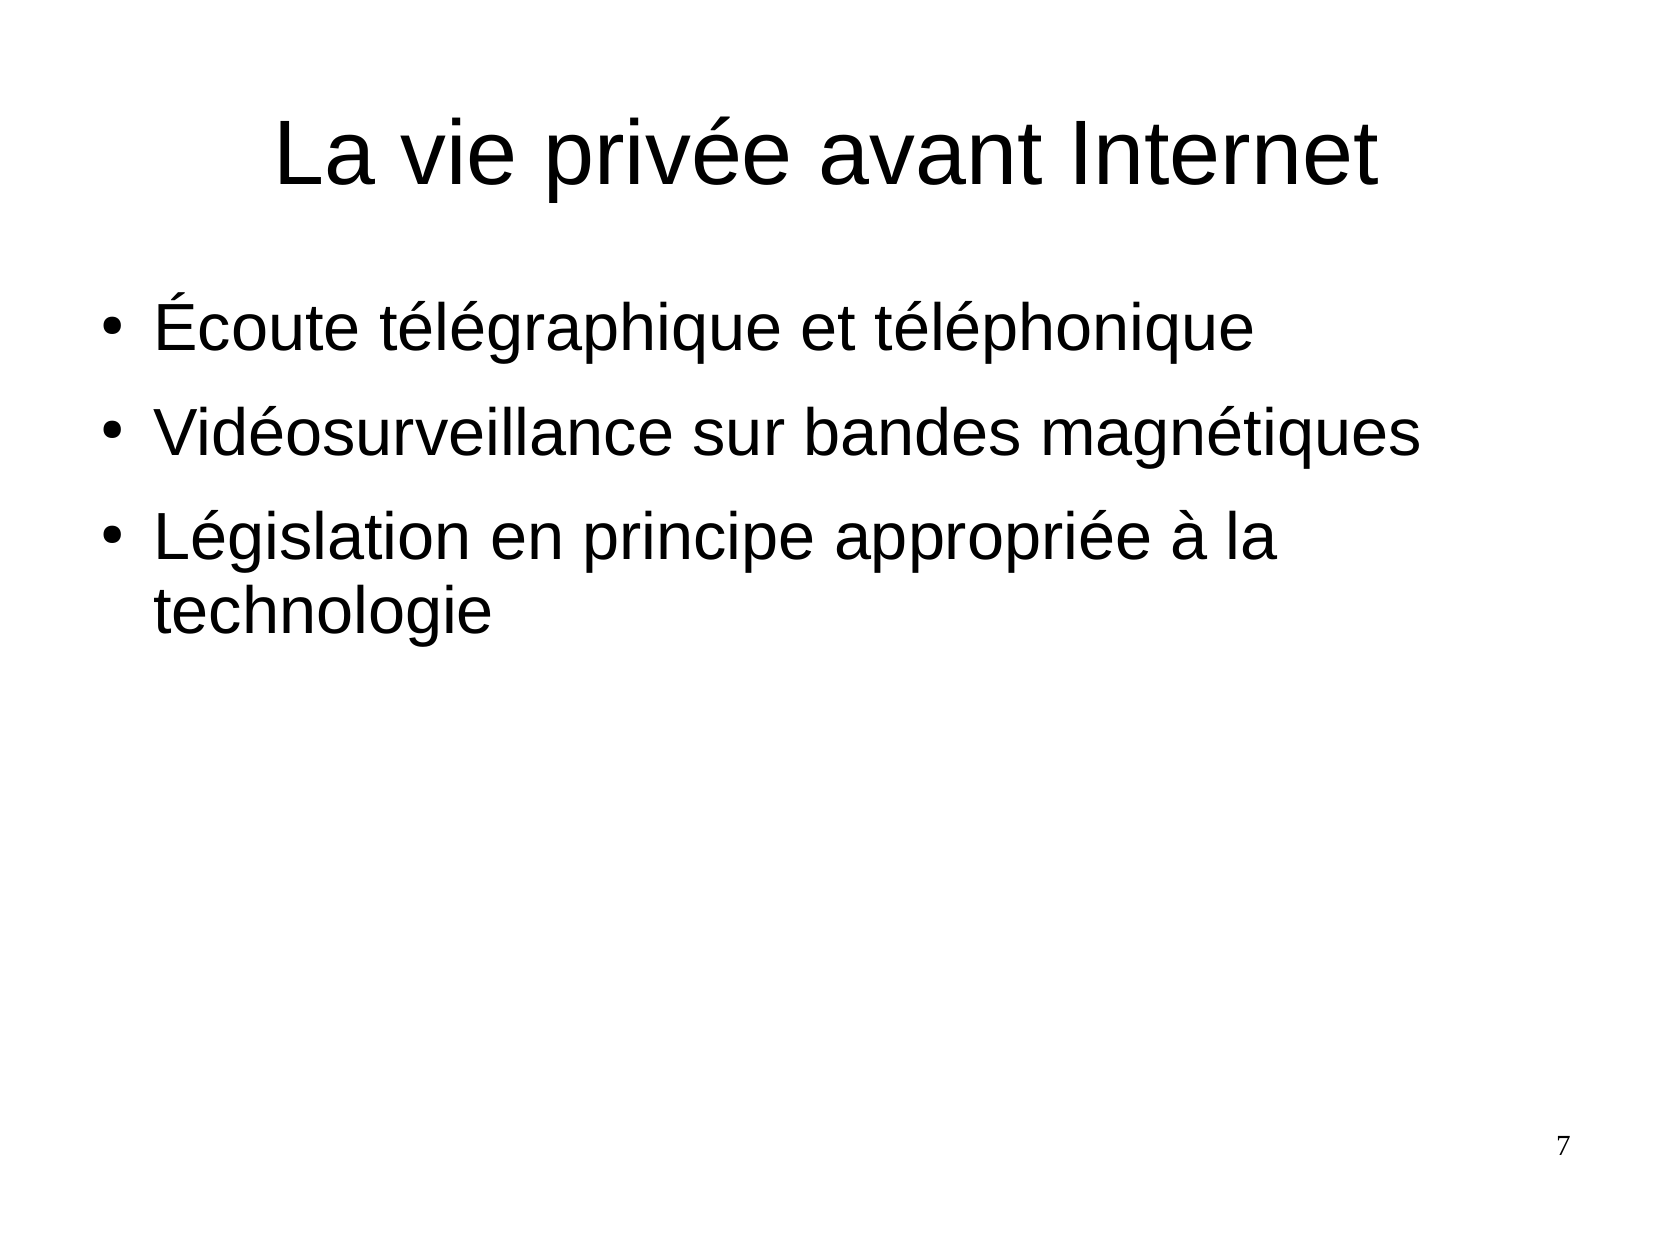

# La vie privée avant Internet
Écoute télégraphique et téléphonique
Vidéosurveillance sur bandes magnétiques
Législation en principe appropriée à la technologie
7